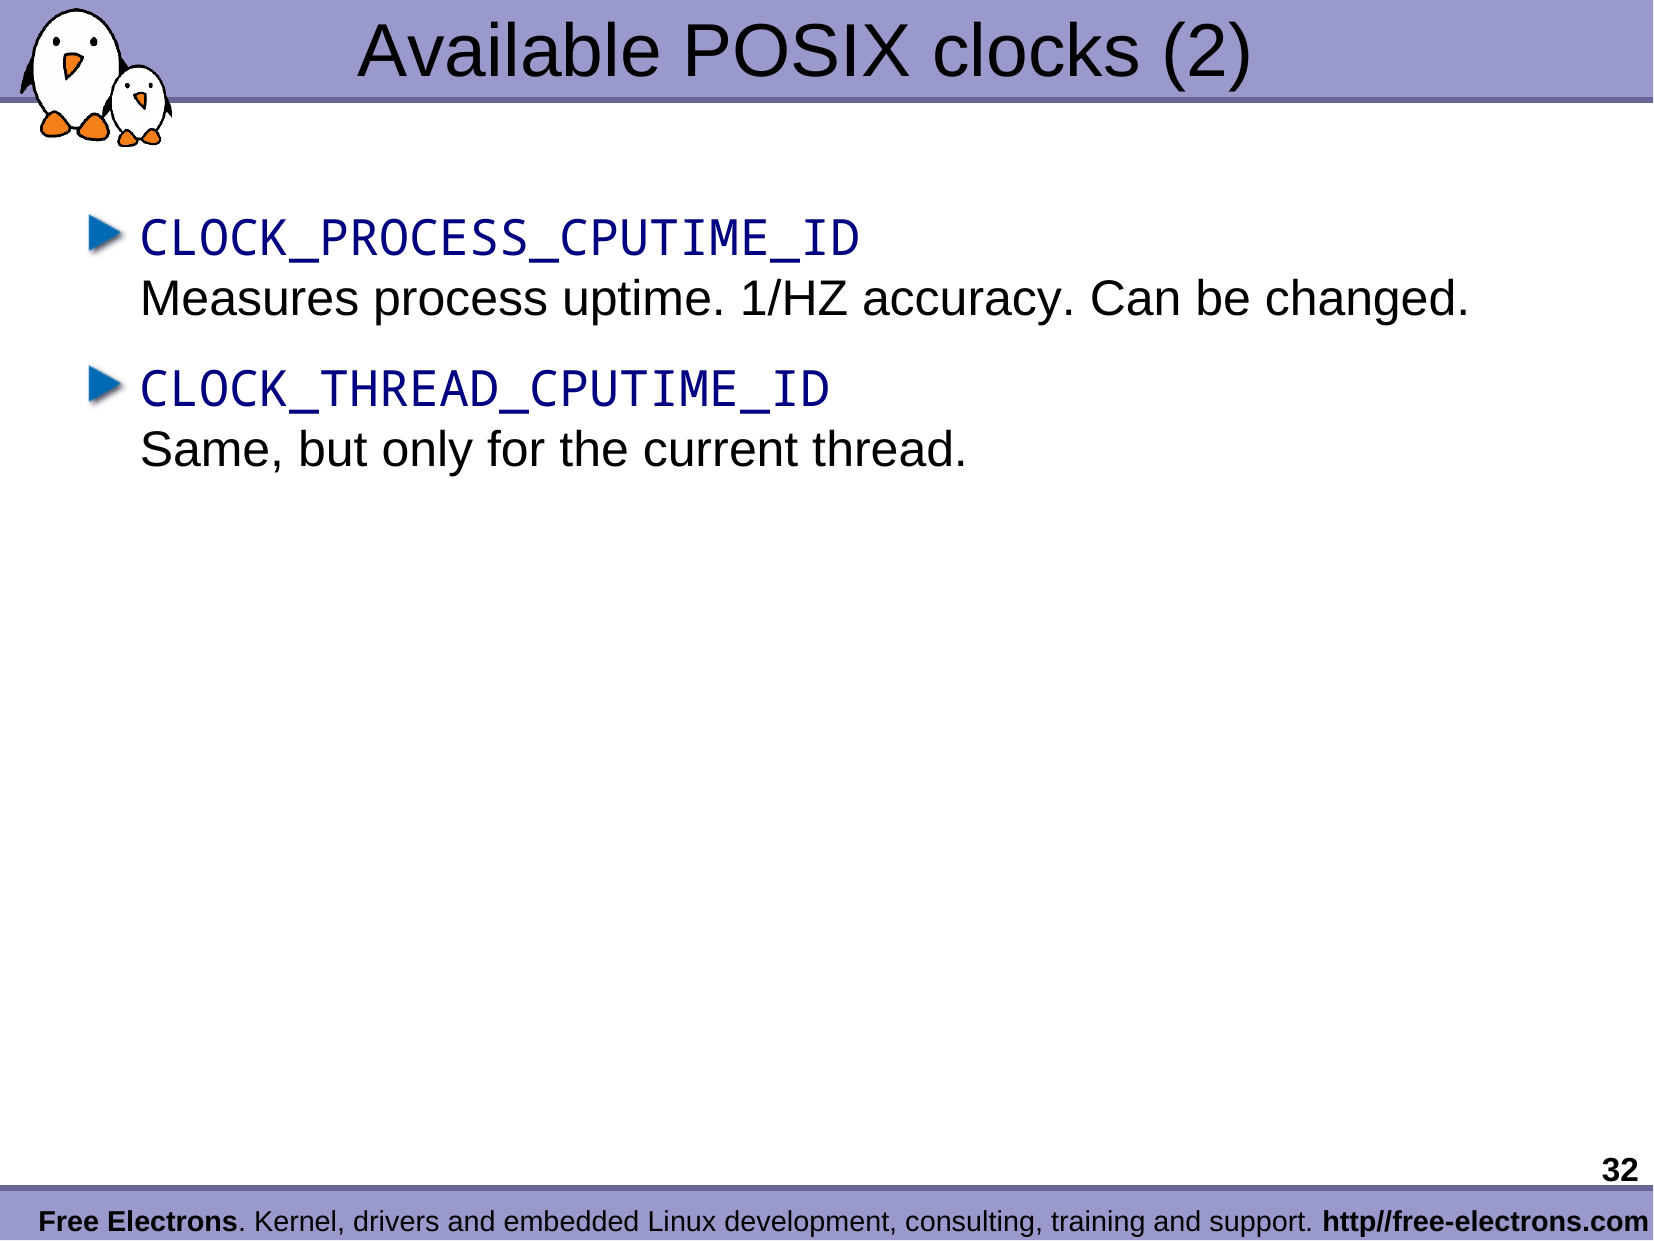

# Available POSIX clocks (2)
CLOCK_PROCESS_CPUTIME_ID
Measures process uptime. 1/HZ accuracy. Can be changed.
CLOCK_THREAD_CPUTIME_ID
Same, but only for the current thread.